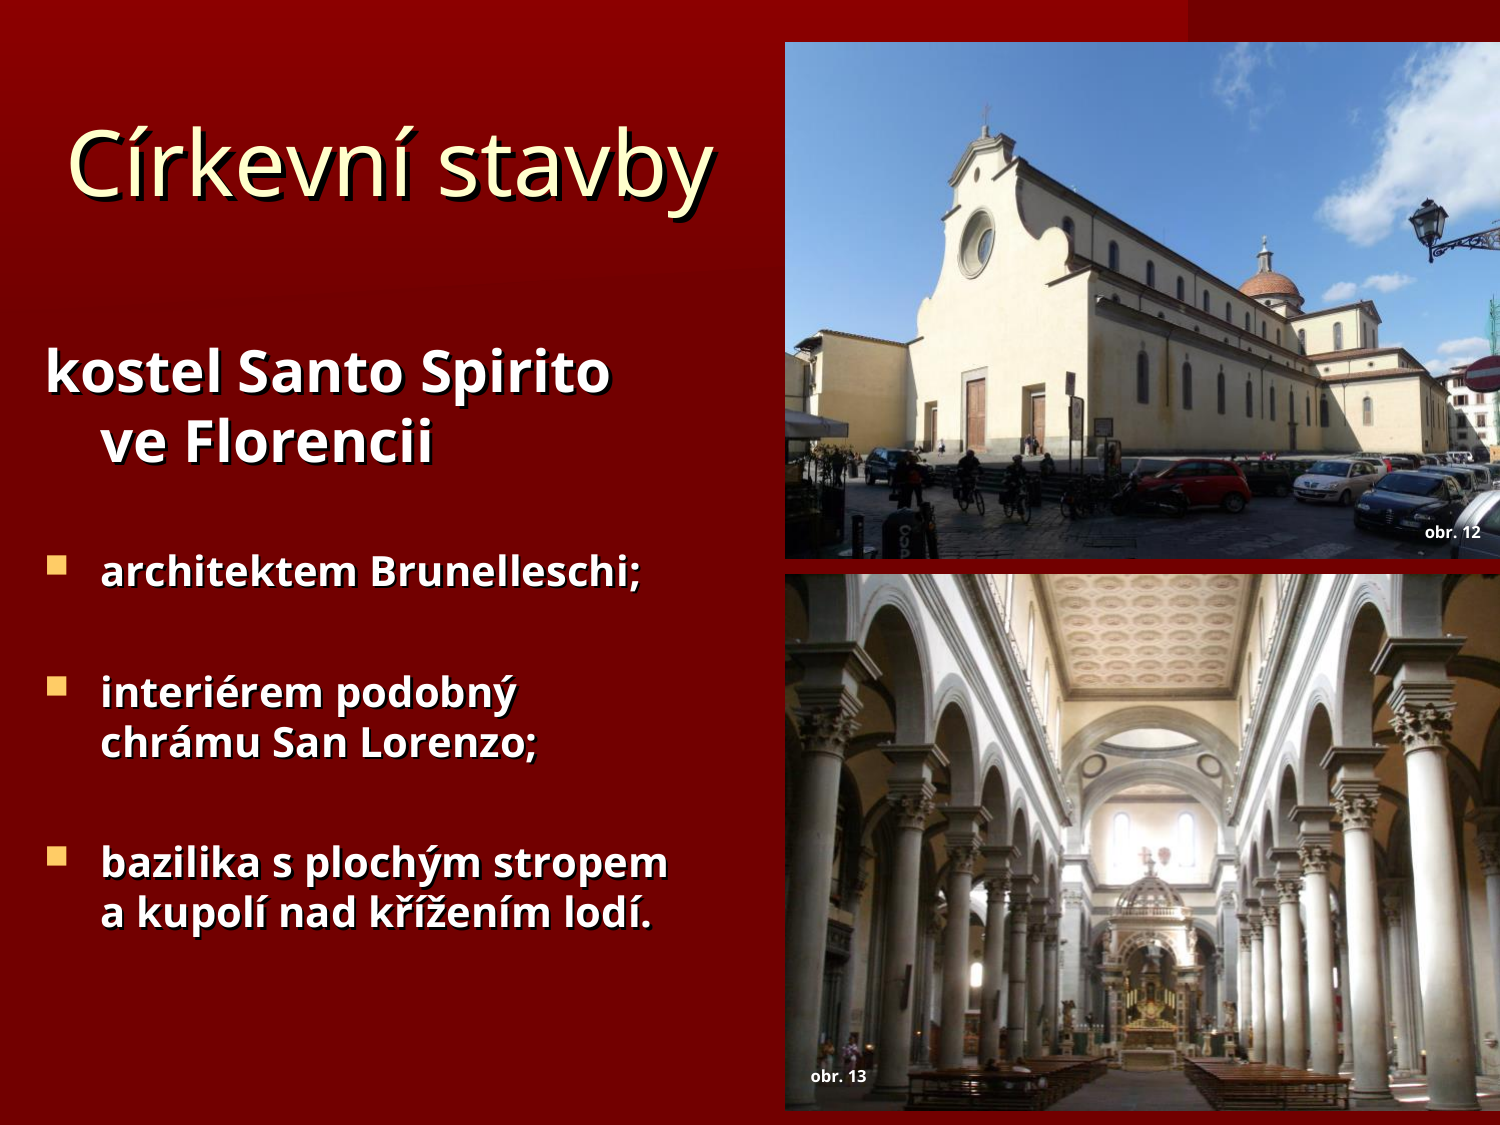

# Církevní stavby
kostel Santo Spirito ve Florencii
architektem Brunelleschi;
interiérem podobný chrámu San Lorenzo;
bazilika s plochým stropem a kupolí nad křížením lodí.
obr. 12
obr. 13